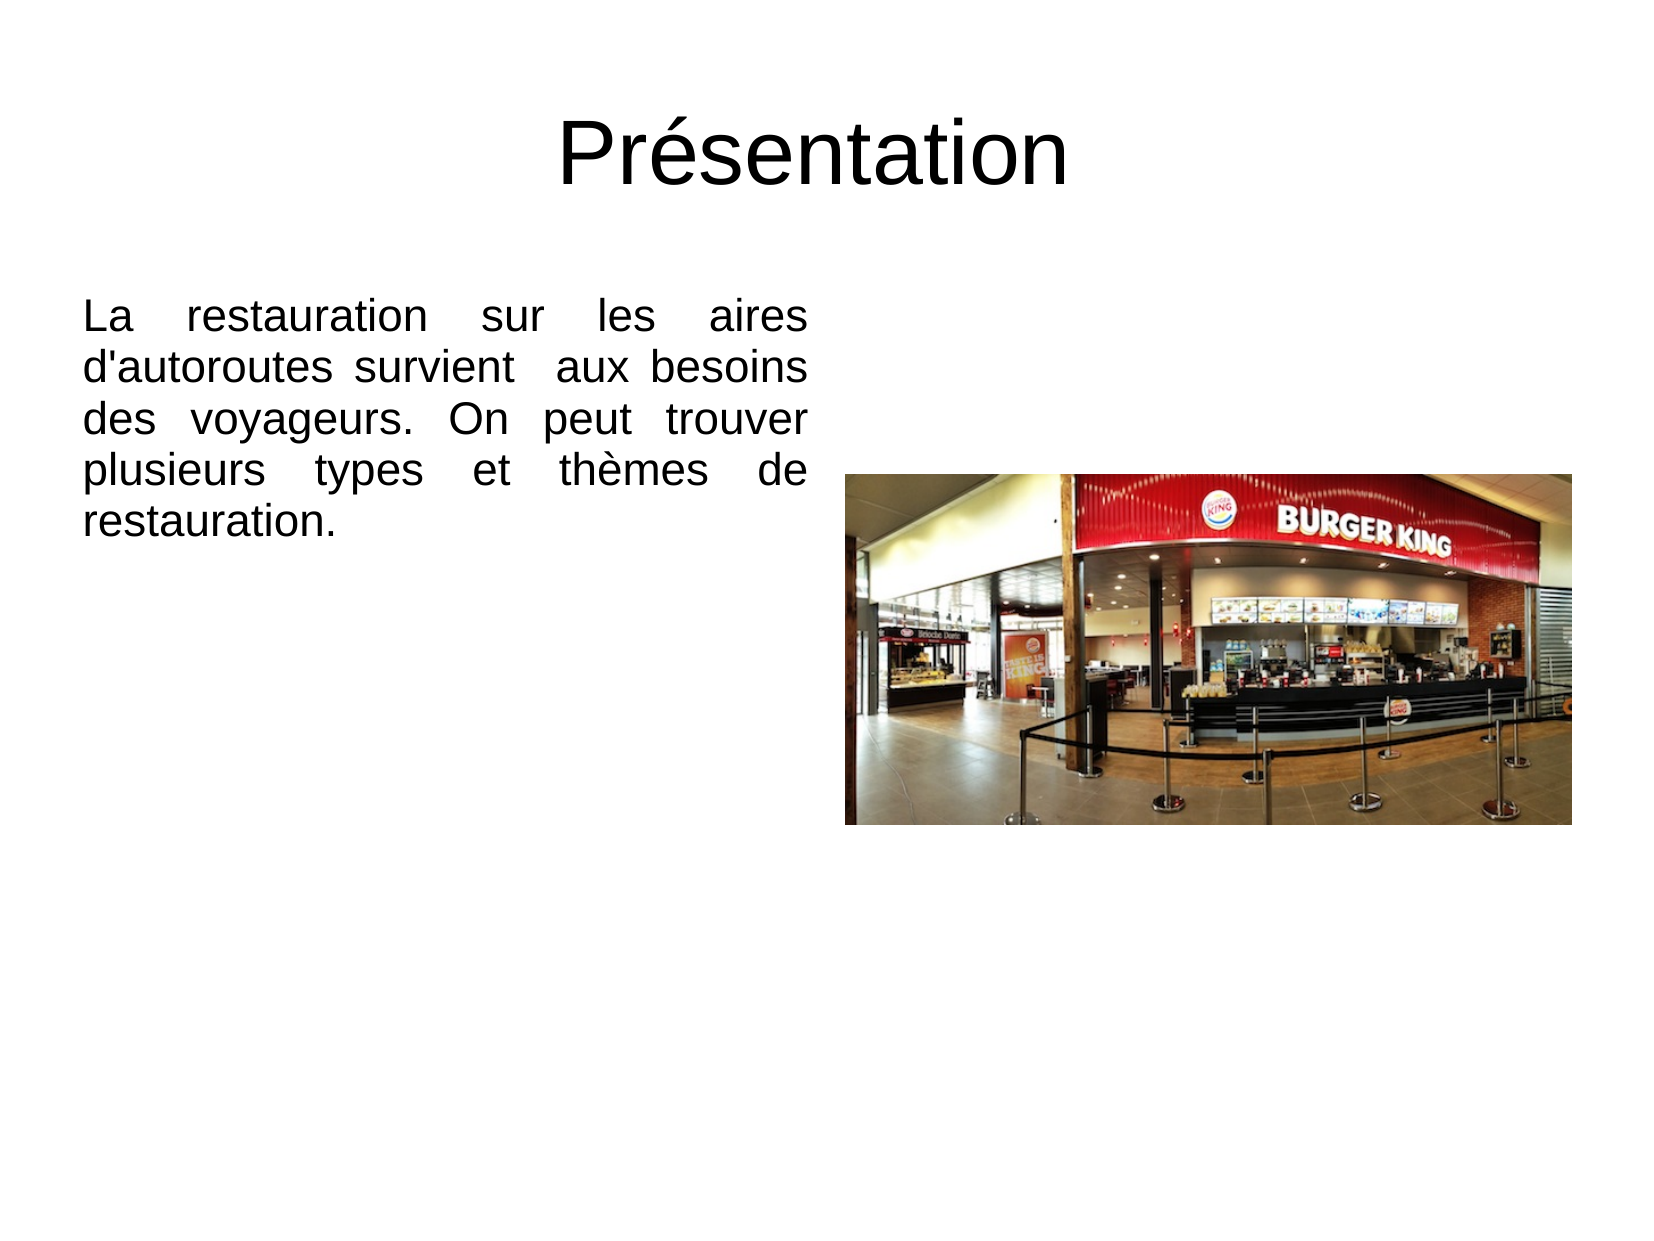

# Présentation
La restauration sur les aires d'autoroutes survient aux besoins des voyageurs. On peut trouver plusieurs types et thèmes de restauration.